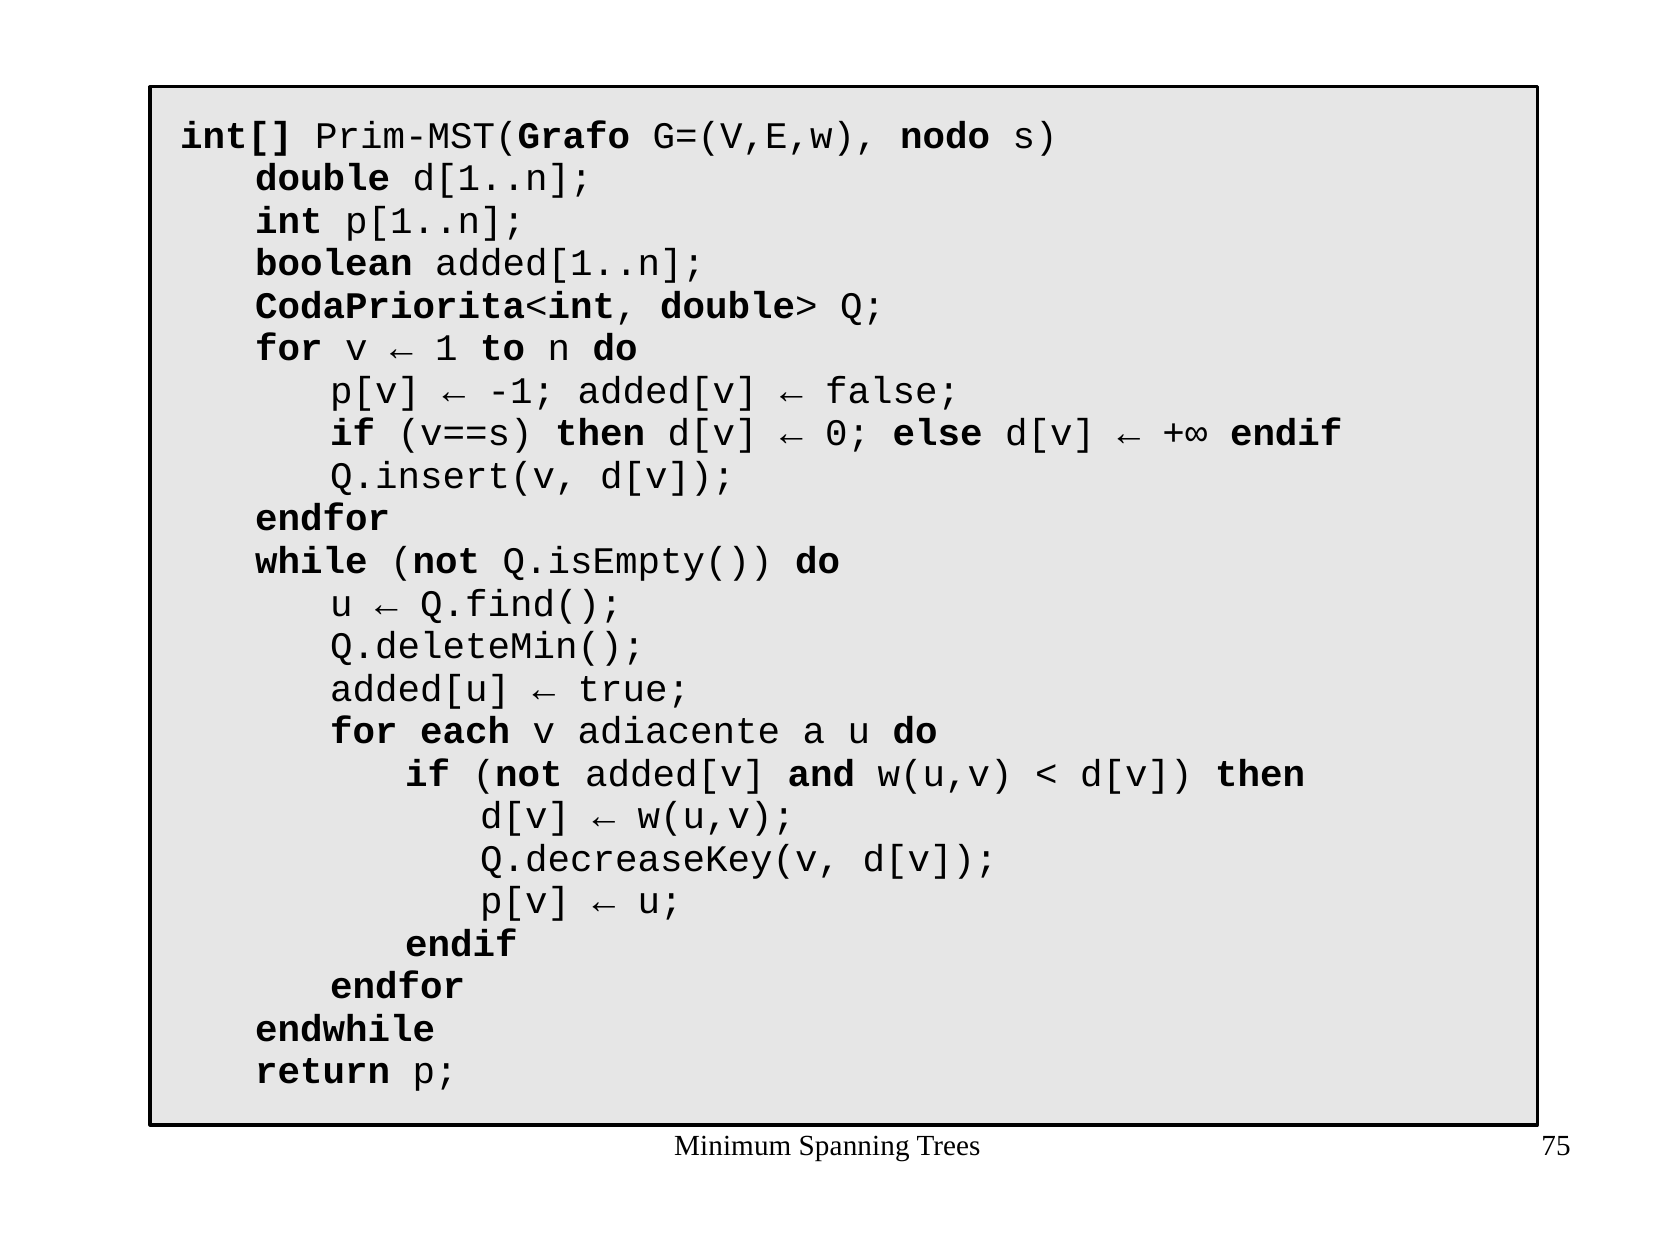

int[] Prim-MST(Grafo G=(V,E,w), nodo s)
	double d[1..n];
	int p[1..n];
	boolean added[1..n];
	CodaPriorita<int, double> Q;
	for v ← 1 to n do
		p[v] ← -1; added[v] ← false;
		if (v==s) then d[v] ← 0; else d[v] ← +∞ endif
		Q.insert(v, d[v]);
	endfor
	while (not Q.isEmpty()) do
		u ← Q.find();
		Q.deleteMin();
		added[u] ← true;
		for each v adiacente a u do
			if (not added[v] and w(u,v) < d[v]) then
				d[v] ← w(u,v);
				Q.decreaseKey(v, d[v]);
				p[v] ← u;
			endif
		endfor
	endwhile
	return p;
Minimum Spanning Trees
75
algoritmo Prim(Grafo G=(V,E), nodo s)→albero
	for each v in V do d(v) :=  endfor
	T := albero formato dal solo nodo s
	CodaPriorita Q;
	d(s) := 0;
	Q.insert(s,0);
	while (not Q.isEmpty()) do
		u := Q.deleteMin();
		for each {u,v}E do
			if (d(v) = ) then
				Q.insert(v,w(u,v));
				d(v) := w(u,v);
				rendi u padre di v in T;
			else if (w(u,v) < d(v)) then
				Q.decreaseKey(v,w(u,v));
				d(v) := w(u,v);
				rendi u nuovo padre di v in T;
			endif
		endfor
	endwhile
	return T;